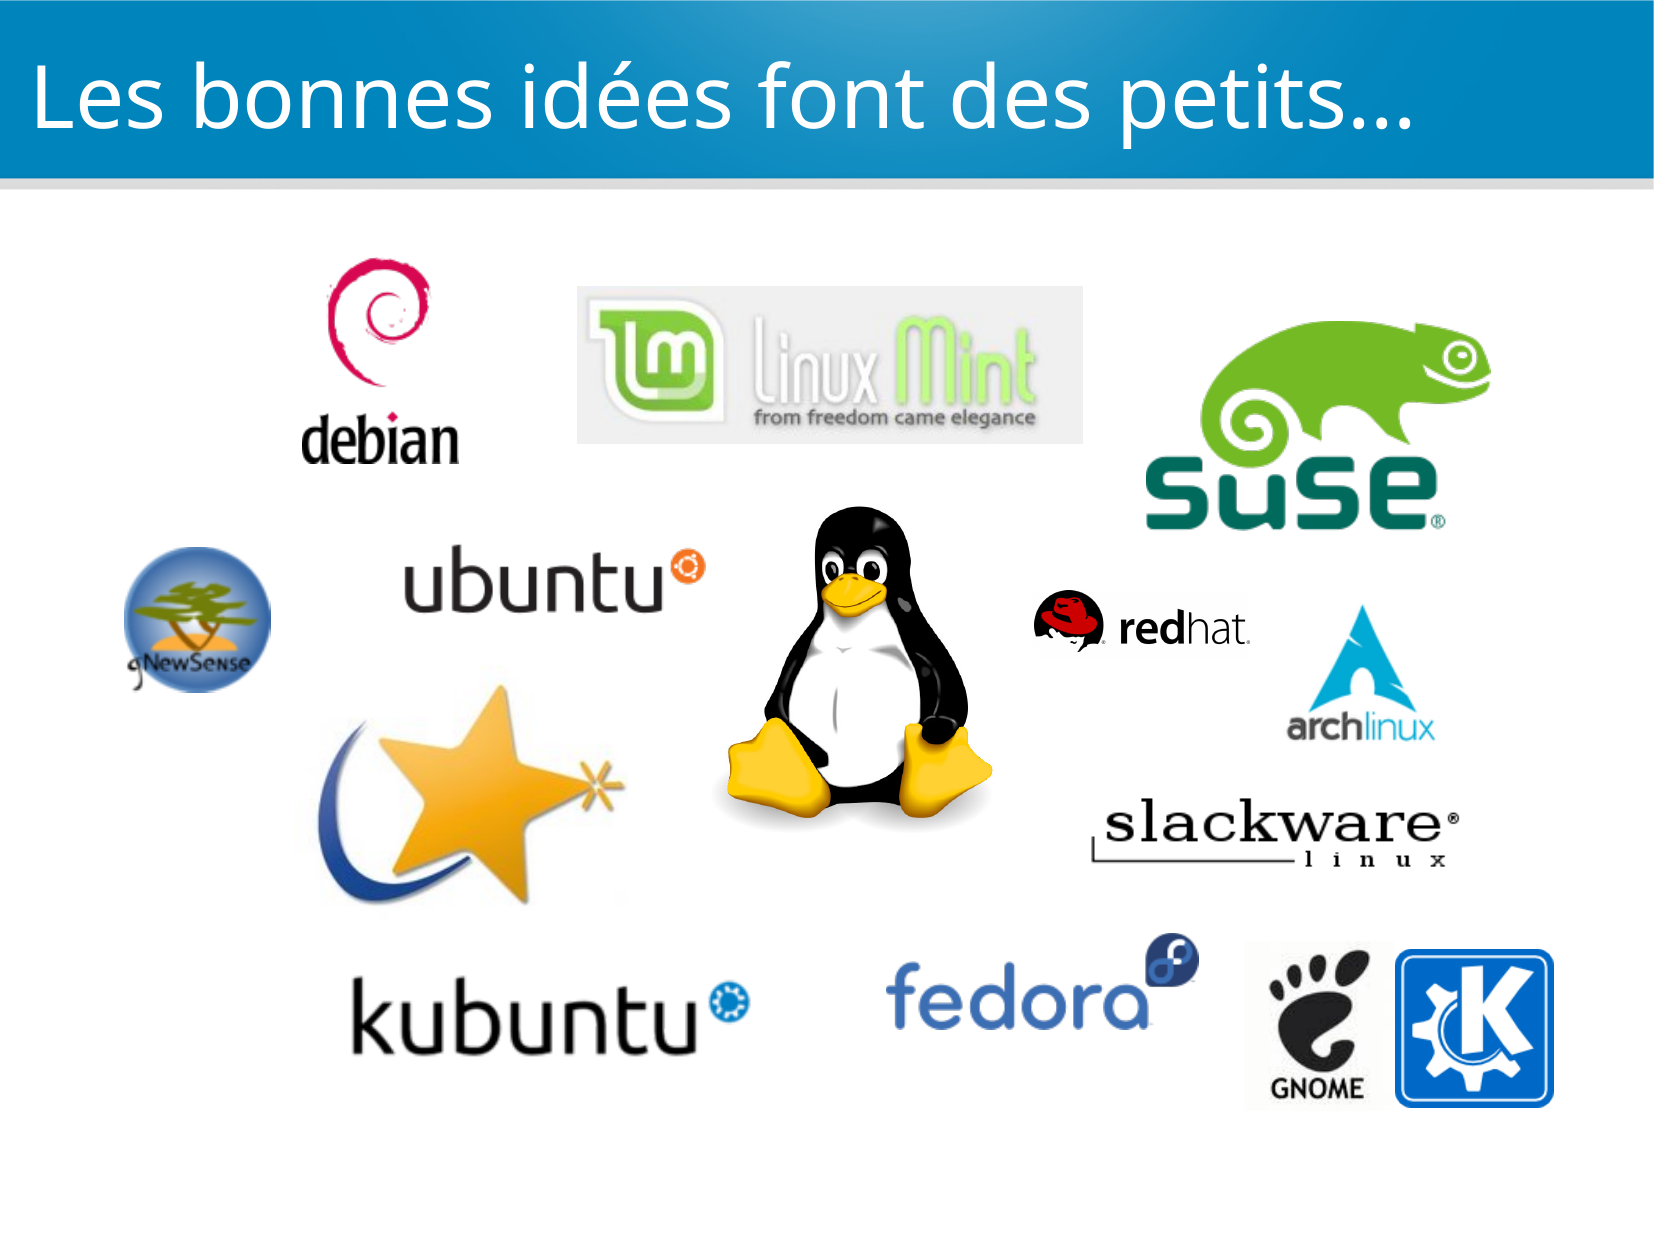

# Les bonnes idées font des petits...